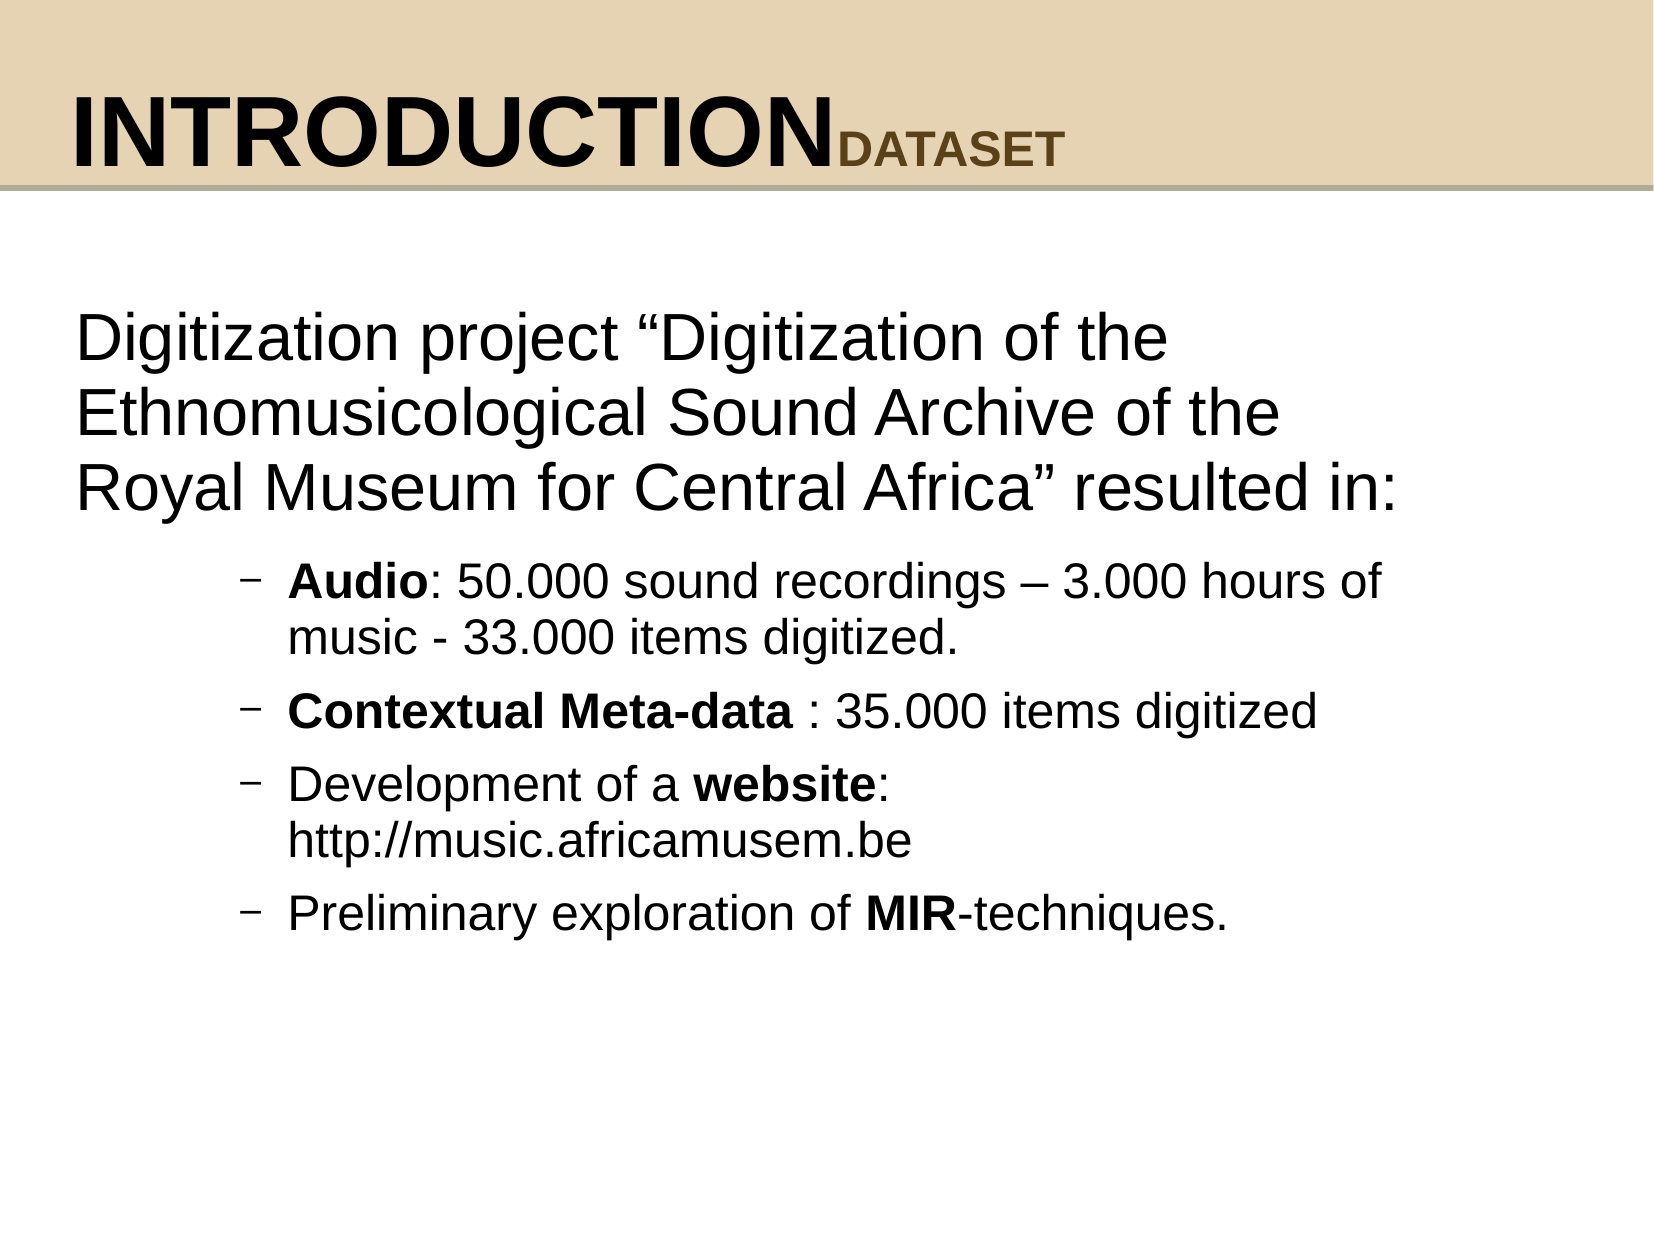

INTRODUCTIONDATASET
# Digitization project “Digitization of the Ethnomusicological Sound Archive of the Royal Museum for Central Africa” resulted in:
Audio: 50.000 sound recordings – 3.000 hours of music - 33.000 items digitized.
Contextual Meta-data : 35.000 items digitized
Development of a website: http://music.africamusem.be
Preliminary exploration of MIR-techniques.